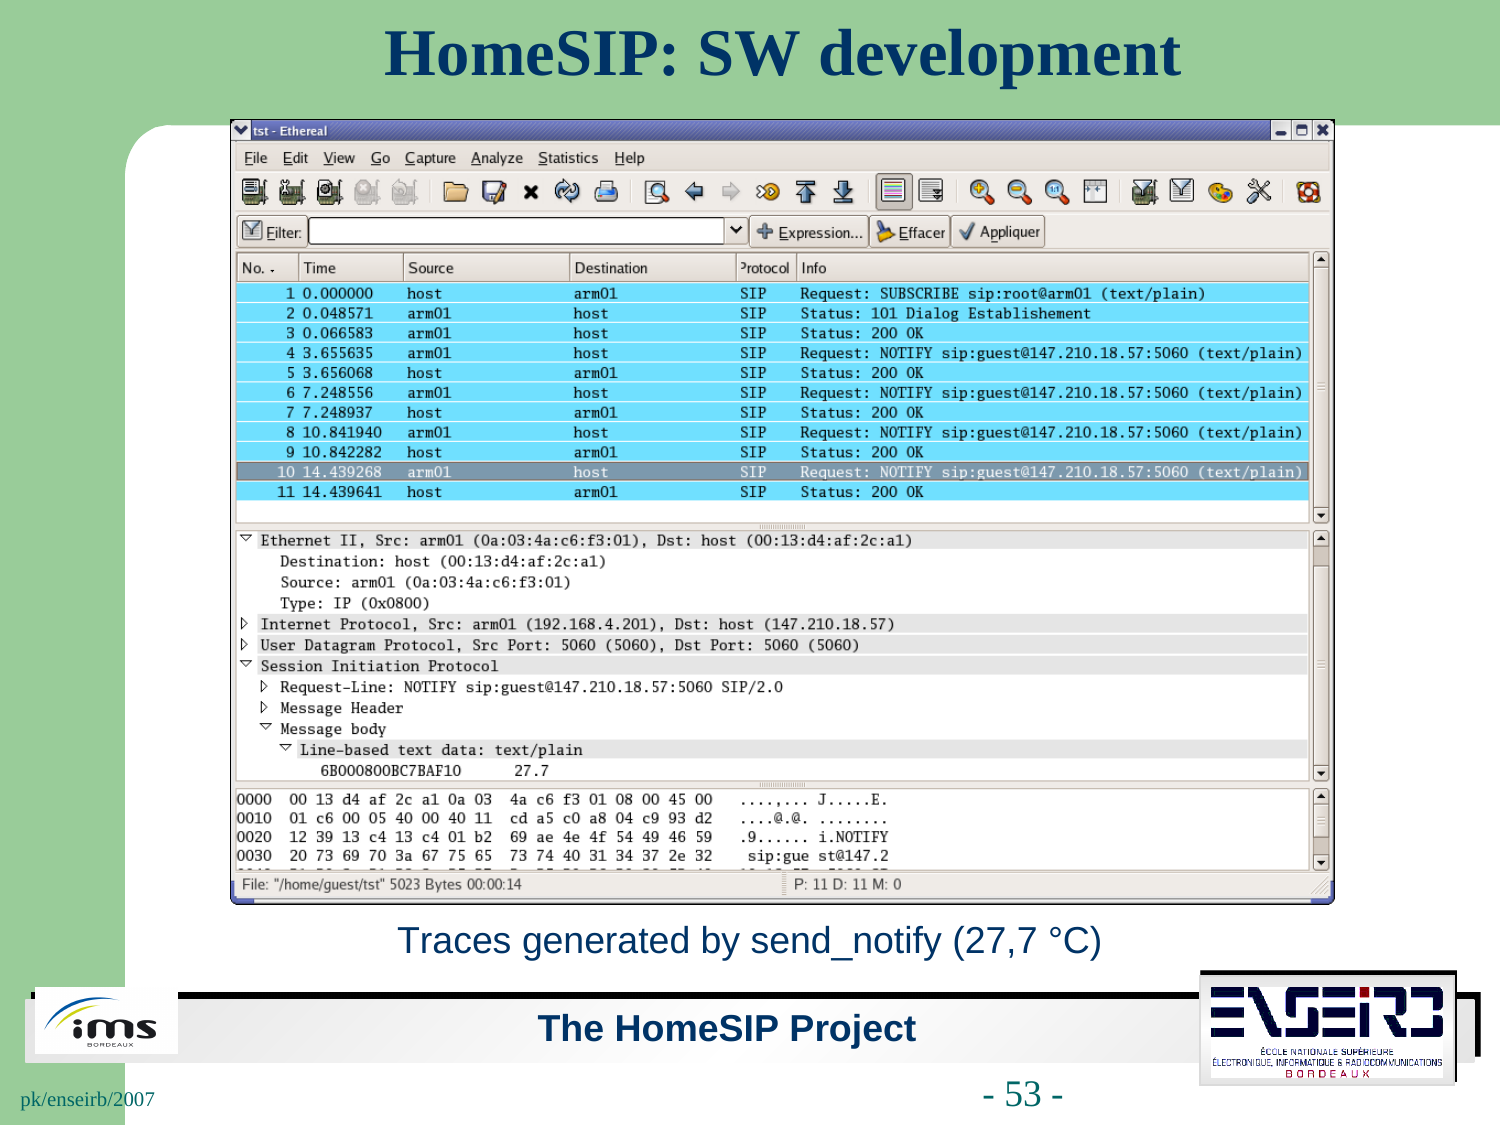

HomeSIP: SW development
Traces generated by send_notify (27,7 °C)